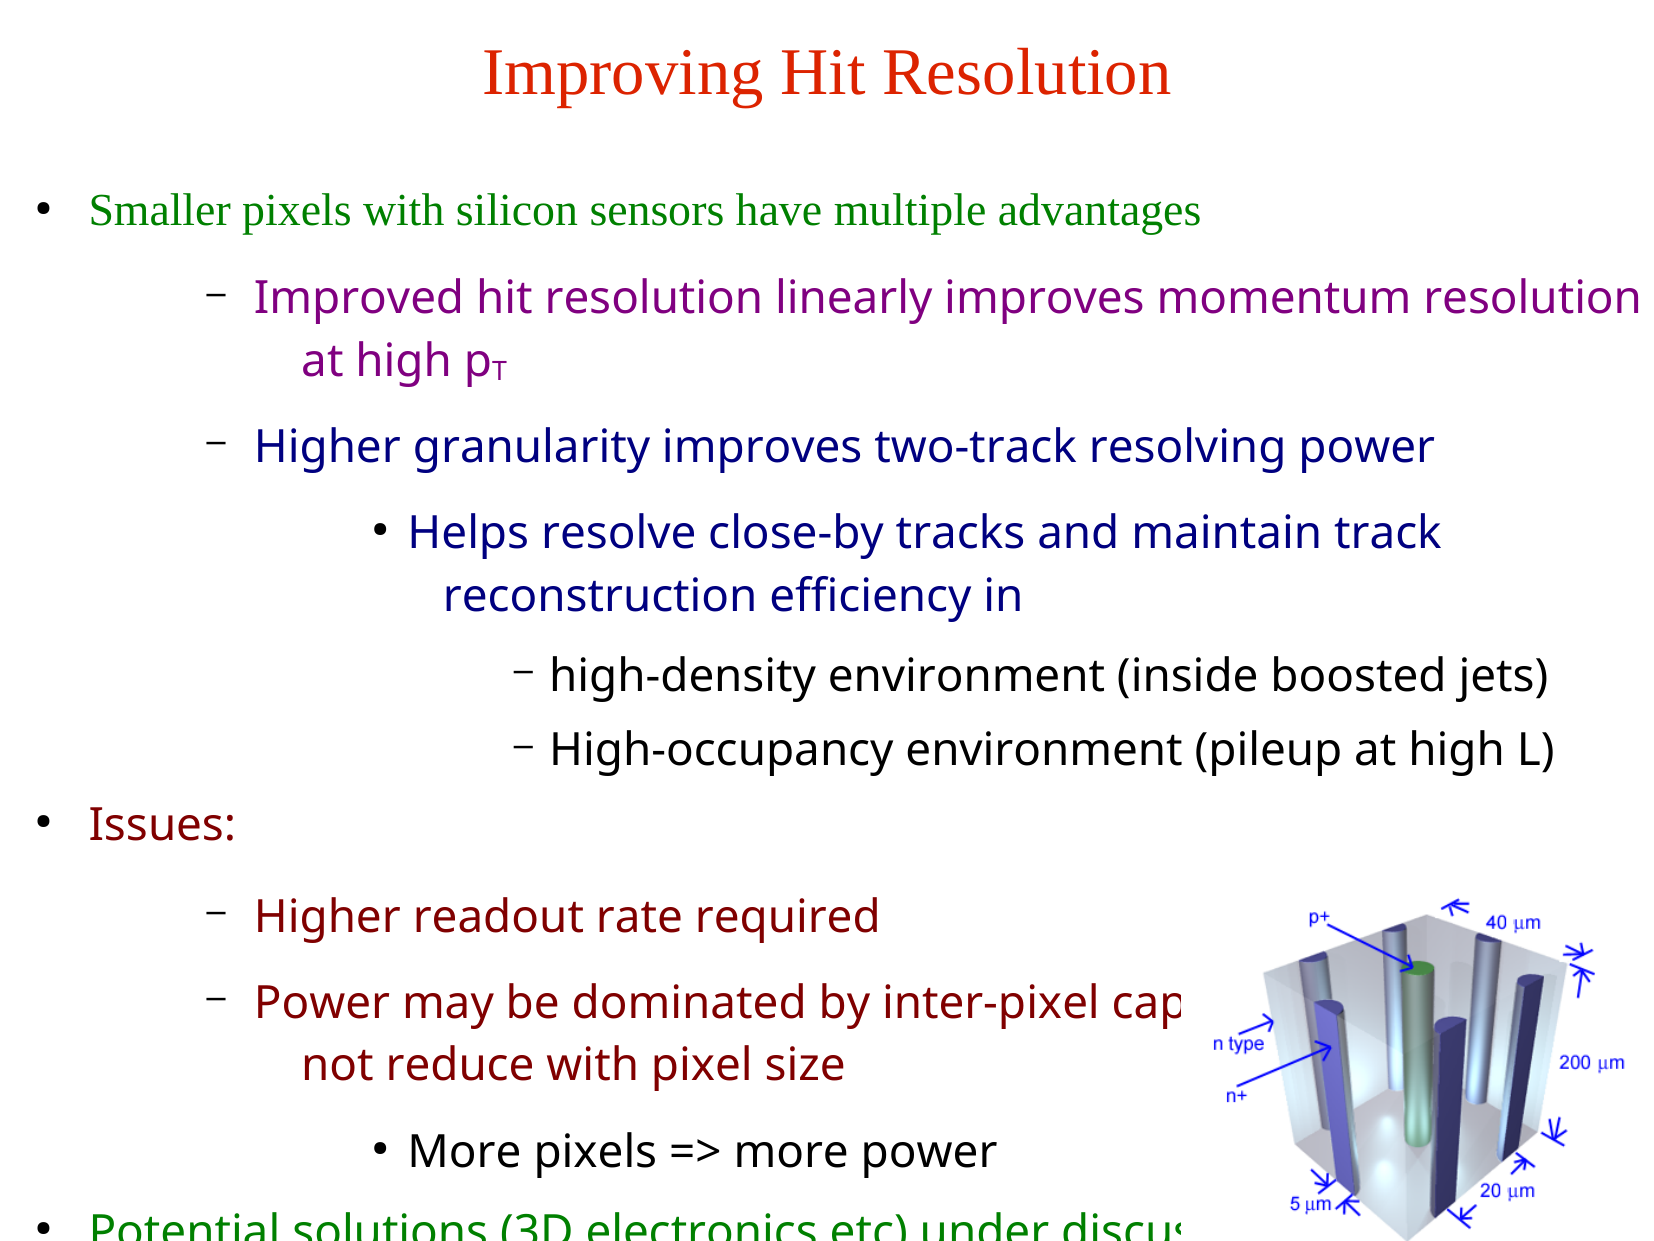

# Improving Hit Resolution
Smaller pixels with silicon sensors have multiple advantages
Improved hit resolution linearly improves momentum resolution at high pT
Higher granularity improves two-track resolving power
Helps resolve close-by tracks and maintain track reconstruction efficiency in
high-density environment (inside boosted jets)
High-occupancy environment (pileup at high L)
Issues:
Higher readout rate required
Power may be dominated by inter-pixel capacitance, which does not reduce with pixel size
More pixels => more power
Potential solutions (3D electronics etc) under discussion